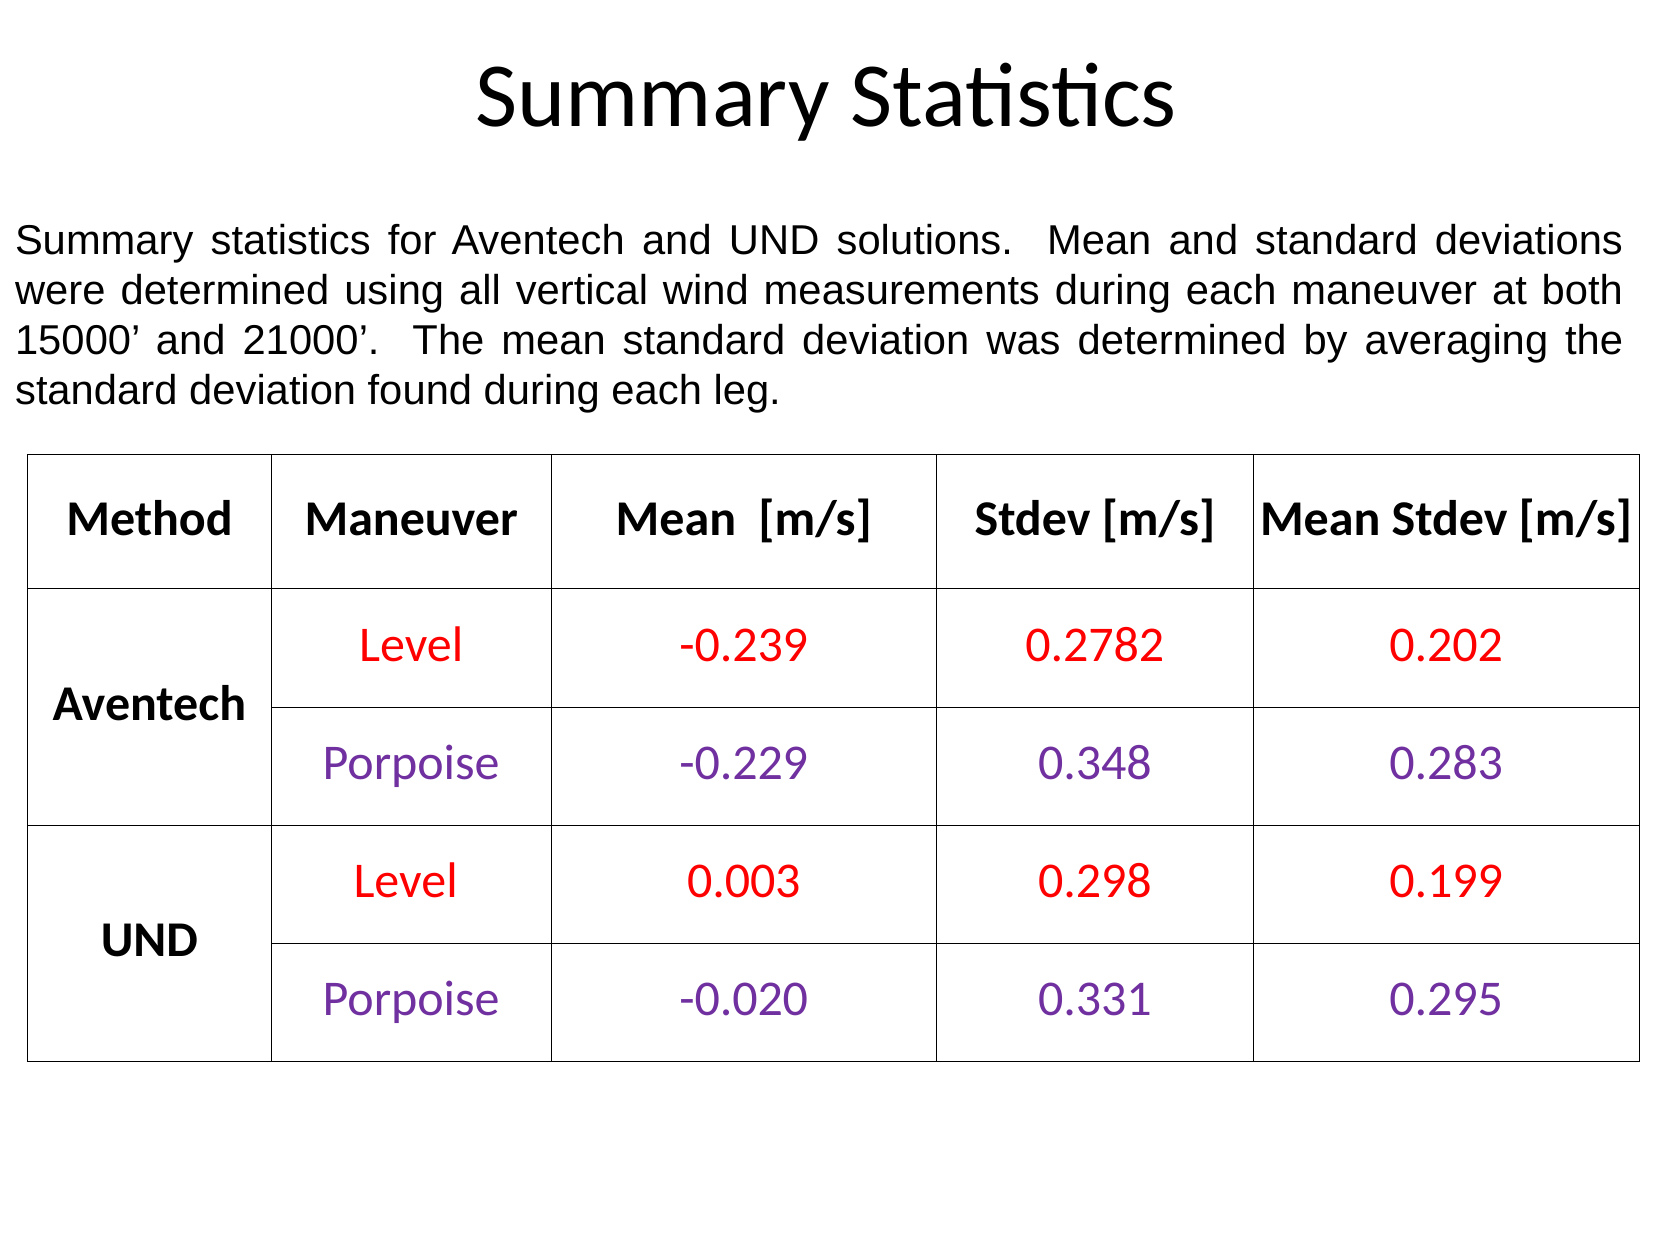

# Summary Statistics
Summary statistics for Aventech and UND solutions. Mean and standard deviations were determined using all vertical wind measurements during each maneuver at both 15000’ and 21000’. The mean standard deviation was determined by averaging the standard deviation found during each leg.
| Method | Maneuver | Mean [m/s] | Stdev [m/s] | Mean Stdev [m/s] |
| --- | --- | --- | --- | --- |
| Aventech | Level | -0.239 | 0.2782 | 0.202 |
| | Porpoise | -0.229 | 0.348 | 0.283 |
| UND | Level | 0.003 | 0.298 | 0.199 |
| | Porpoise | -0.020 | 0.331 | 0.295 |